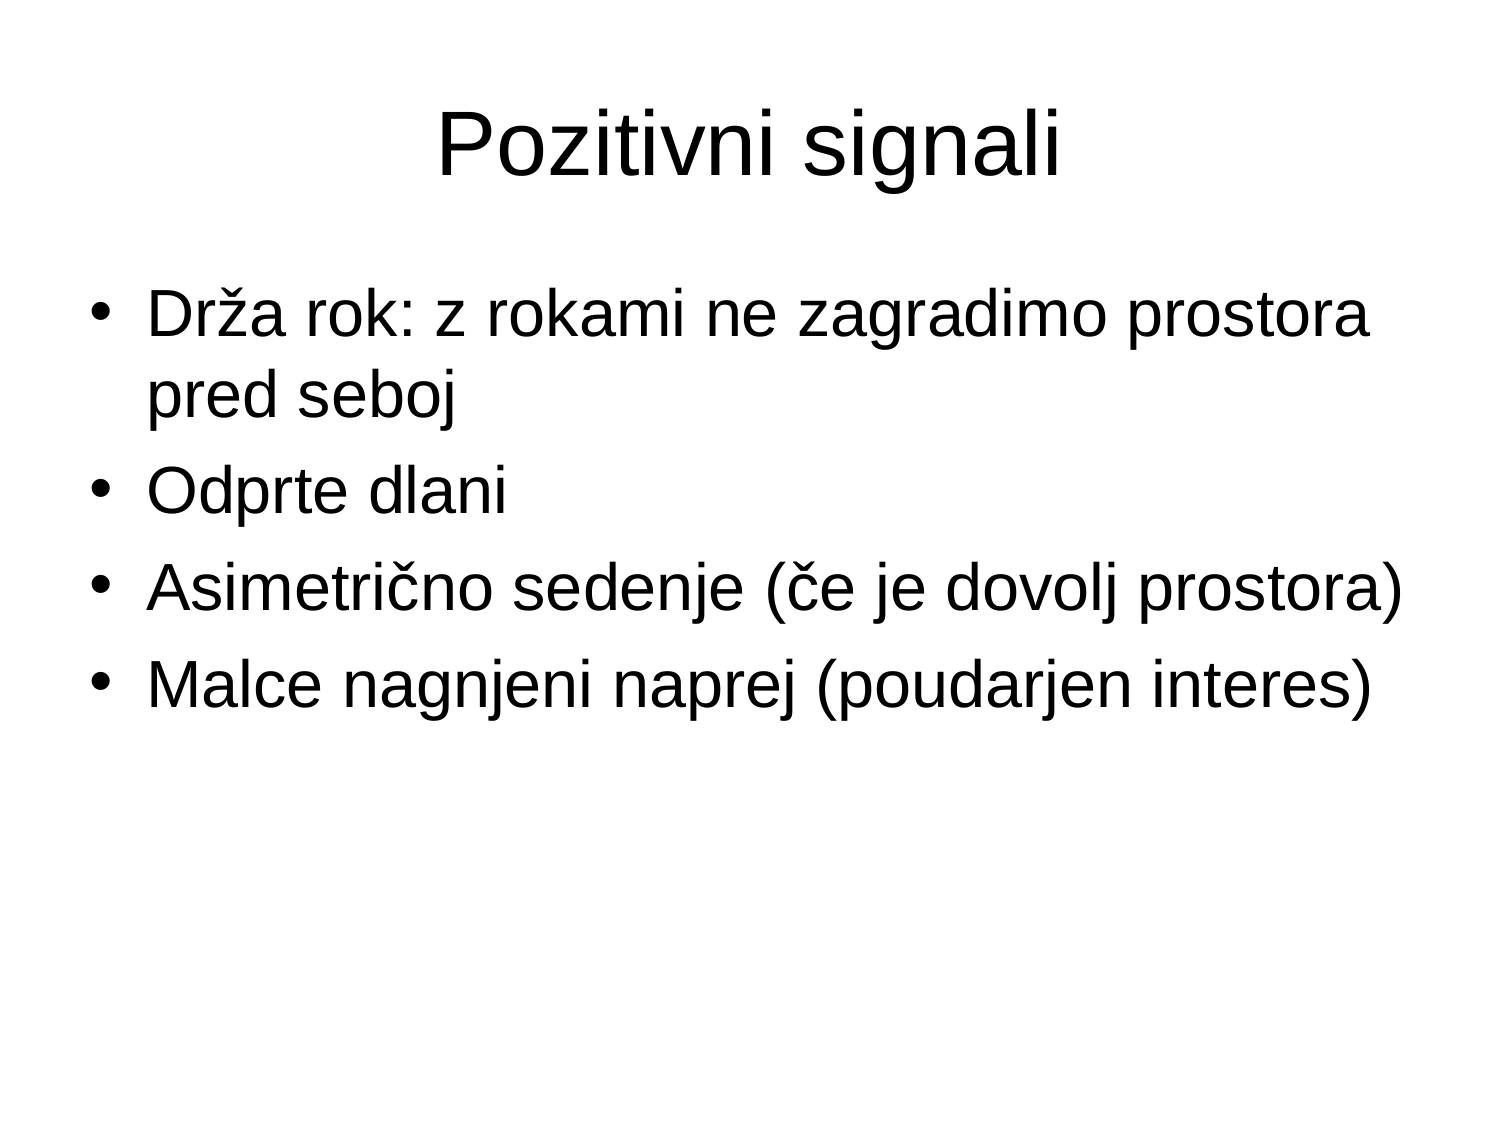

# Pozitivni signali
Drža rok: z rokami ne zagradimo prostora pred seboj
Odprte dlani
Asimetrično sedenje (če je dovolj prostora)
Malce nagnjeni naprej (poudarjen interes)